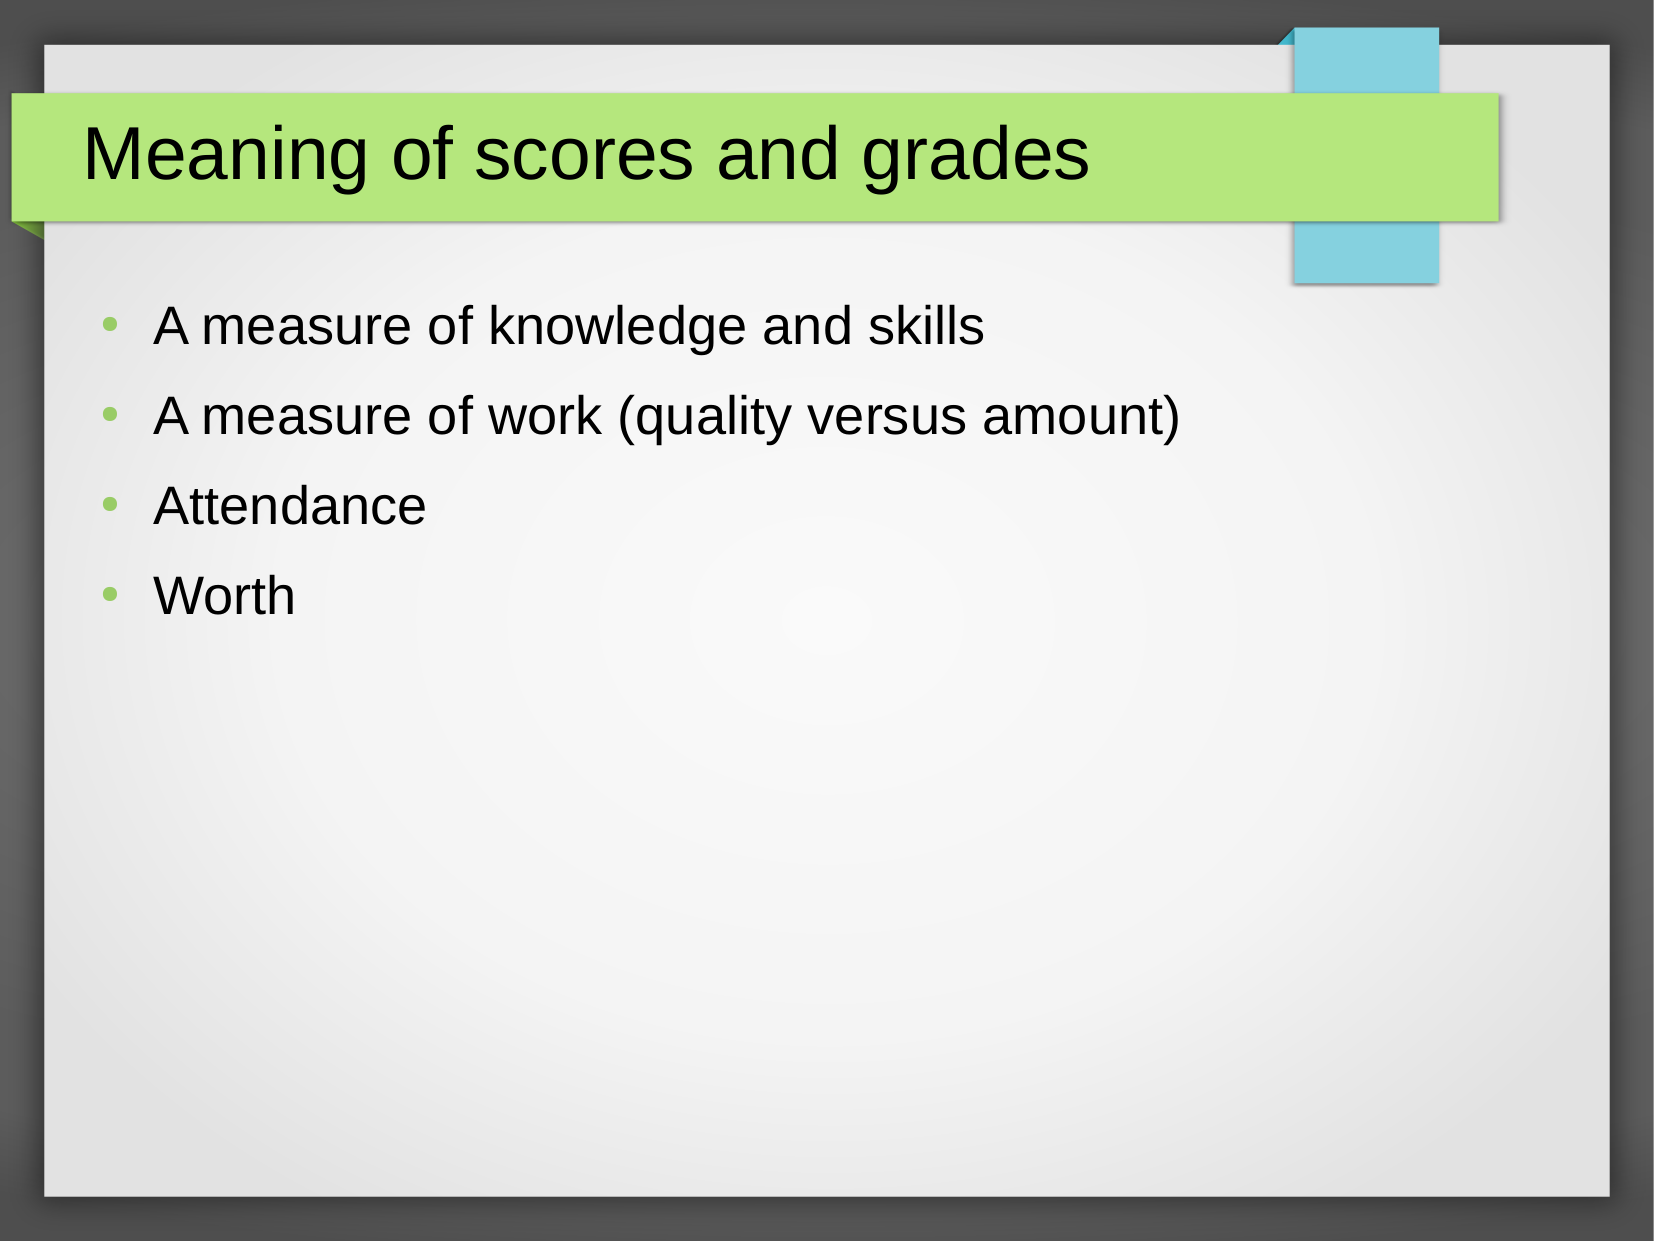

# Meaning of scores and grades
A measure of knowledge and skills
A measure of work (quality versus amount)
Attendance
Worth